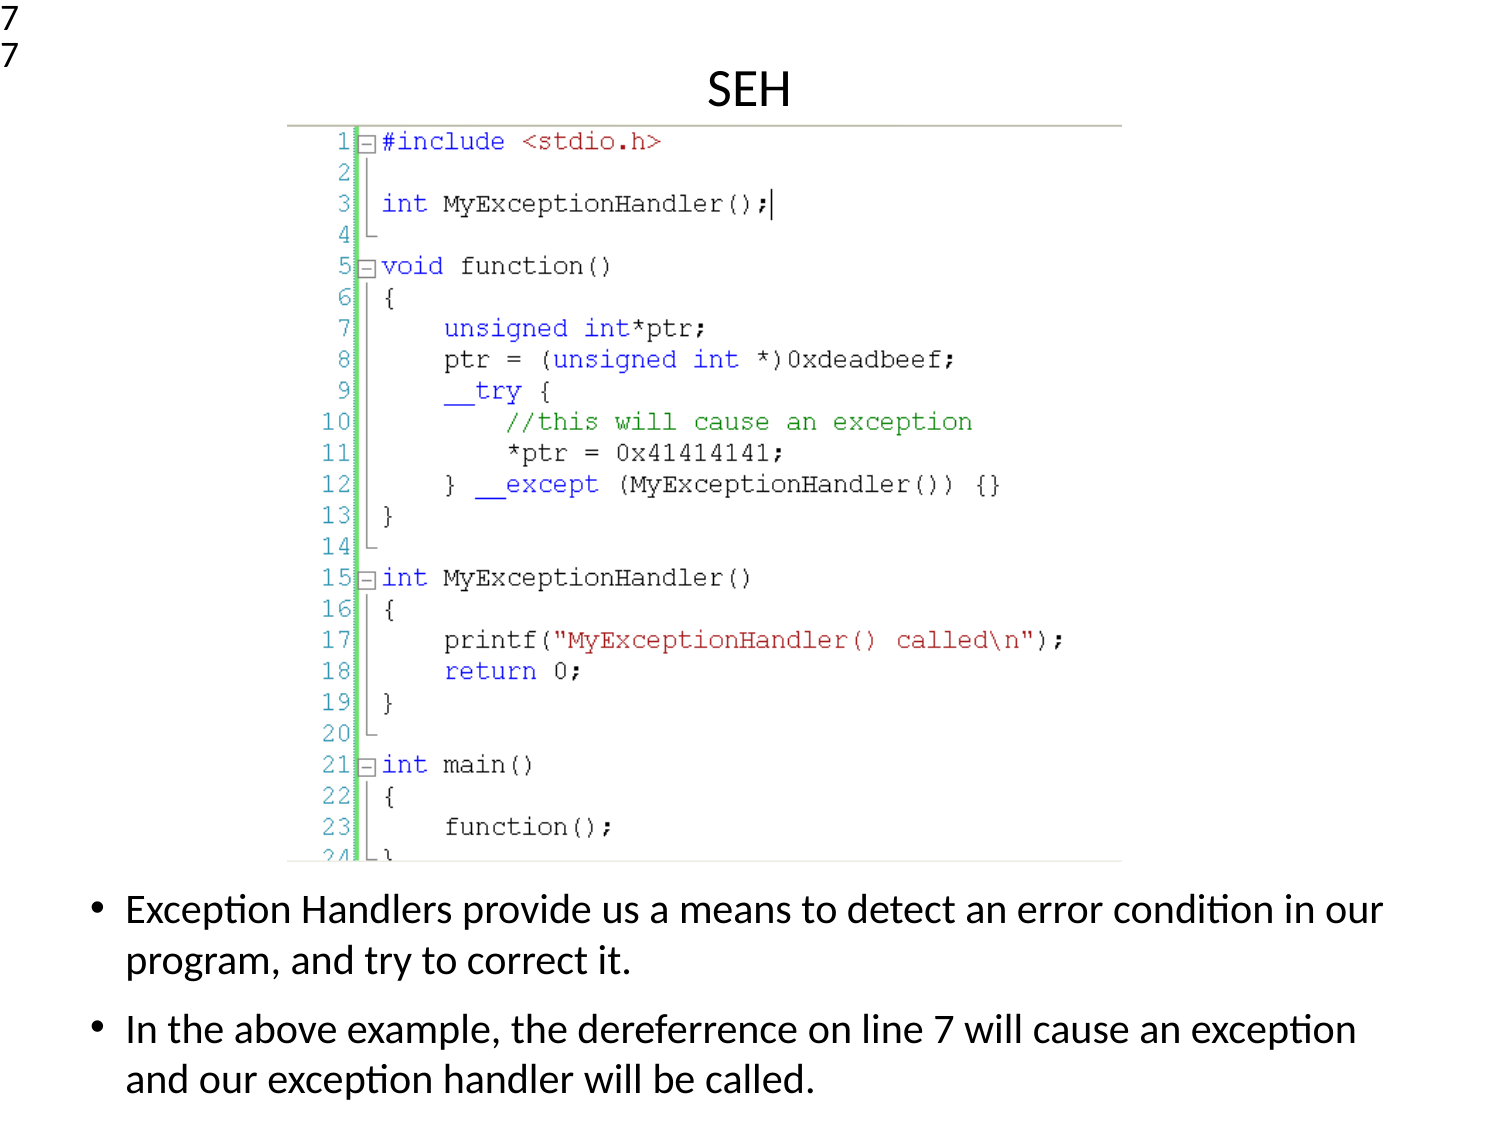

# SEH
Exception Handlers provide us a means to detect an error condition in our program, and try to correct it.
In the above example, the dereferrence on line 7 will cause an exception and our exception handler will be called.